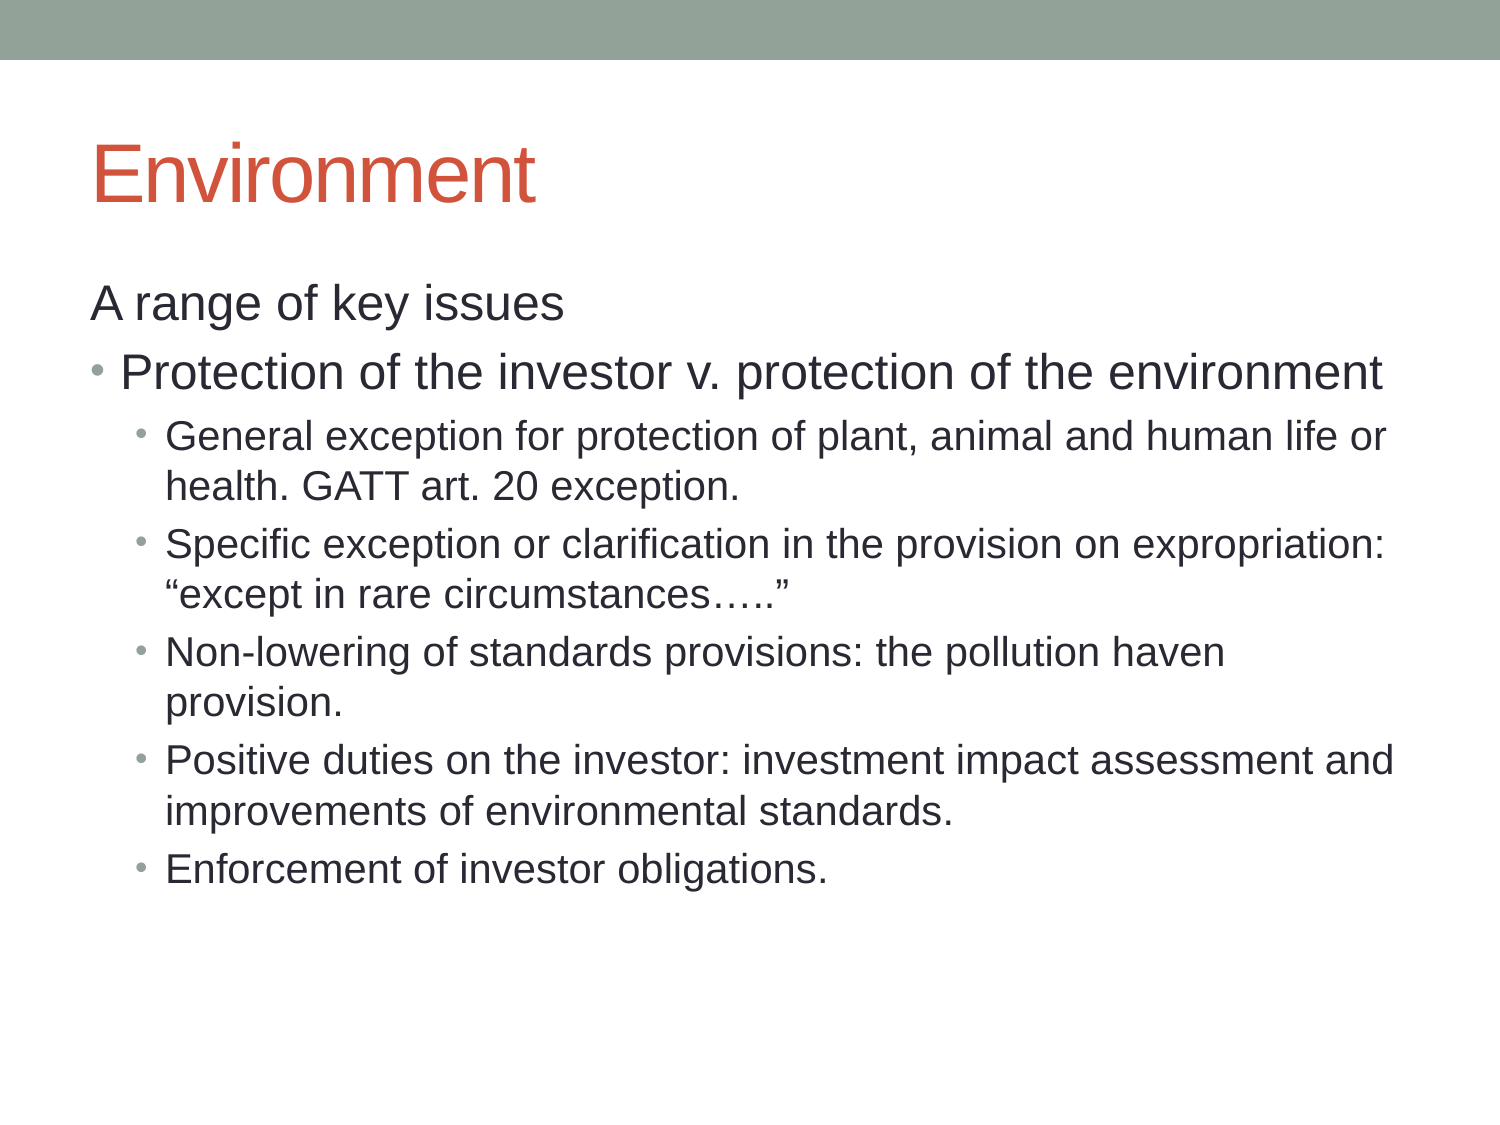

# Environment
A range of key issues
Protection of the investor v. protection of the environment
General exception for protection of plant, animal and human life or health. GATT art. 20 exception.
Specific exception or clarification in the provision on expropriation: “except in rare circumstances…..”
Non-lowering of standards provisions: the pollution haven provision.
Positive duties on the investor: investment impact assessment and improvements of environmental standards.
Enforcement of investor obligations.